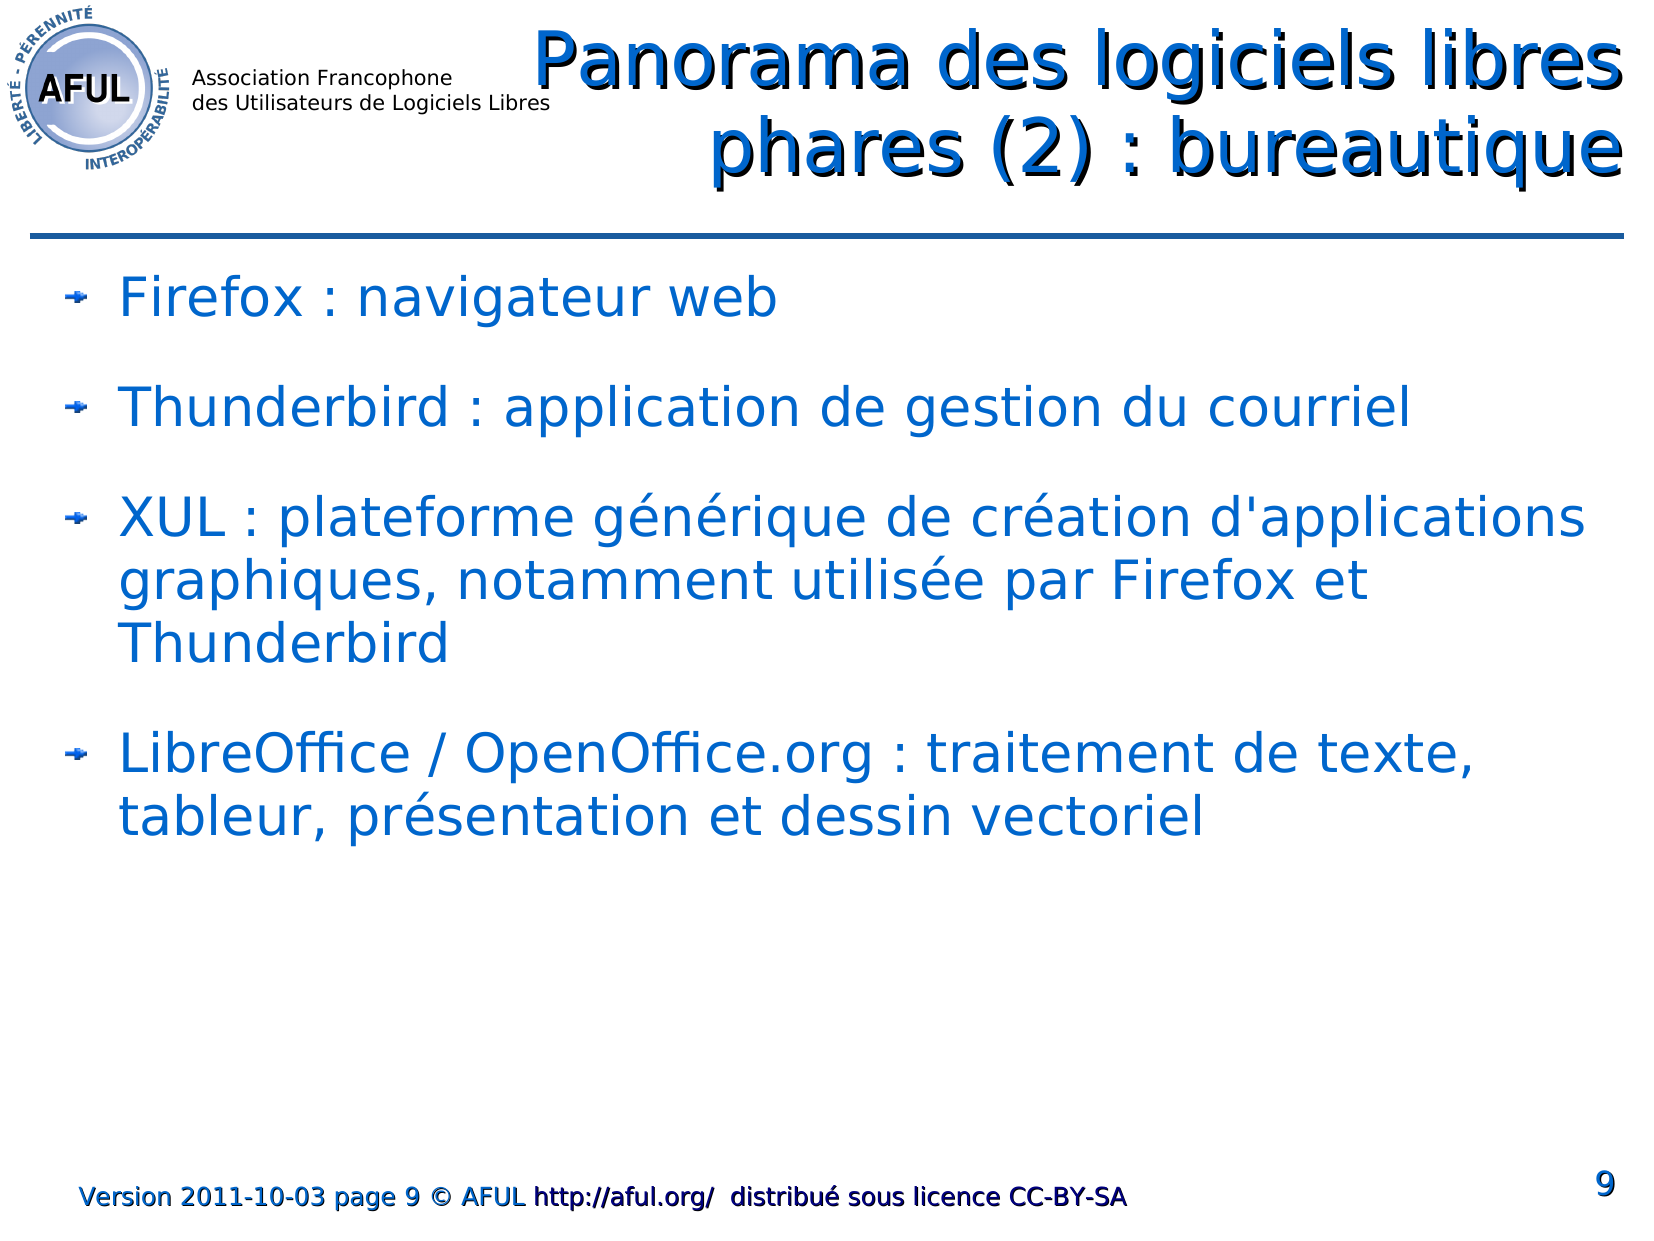

# Panorama des logiciels libres phares (2) : bureautique
Firefox : navigateur web
Thunderbird : application de gestion du courriel
XUL : plateforme générique de création d'applications graphiques, notamment utilisée par Firefox et Thunderbird
LibreOffice / OpenOffice.org : traitement de texte, tableur, présentation et dessin vectoriel